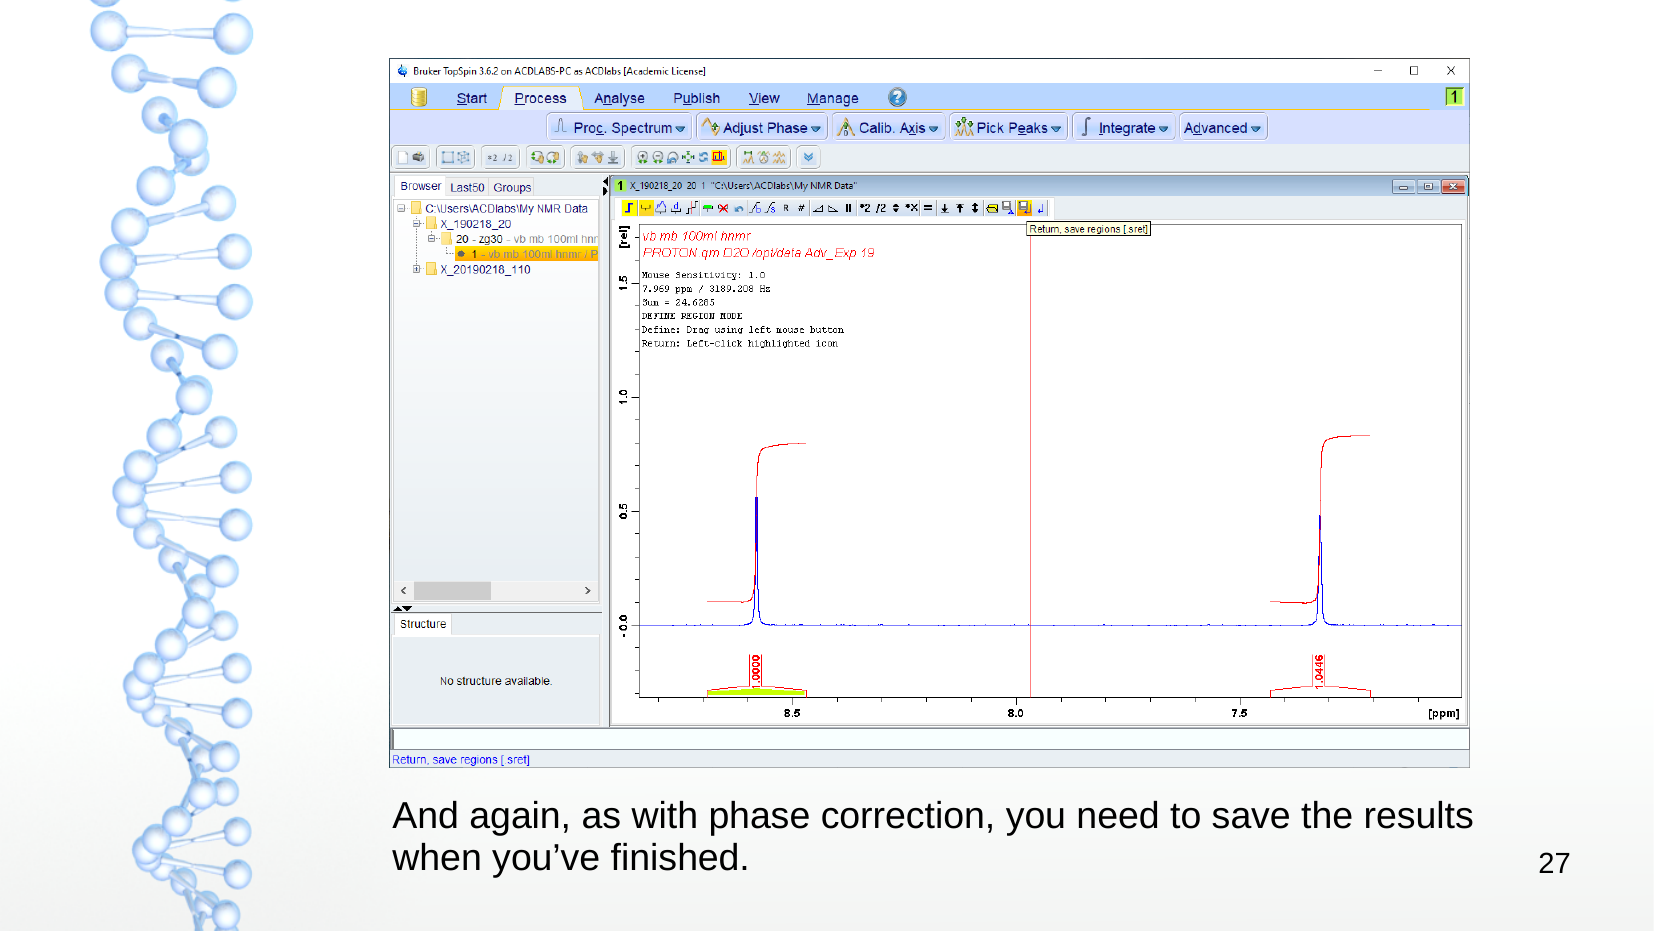

And again, as with phase correction, you need to save the results
when you’ve finished.
27